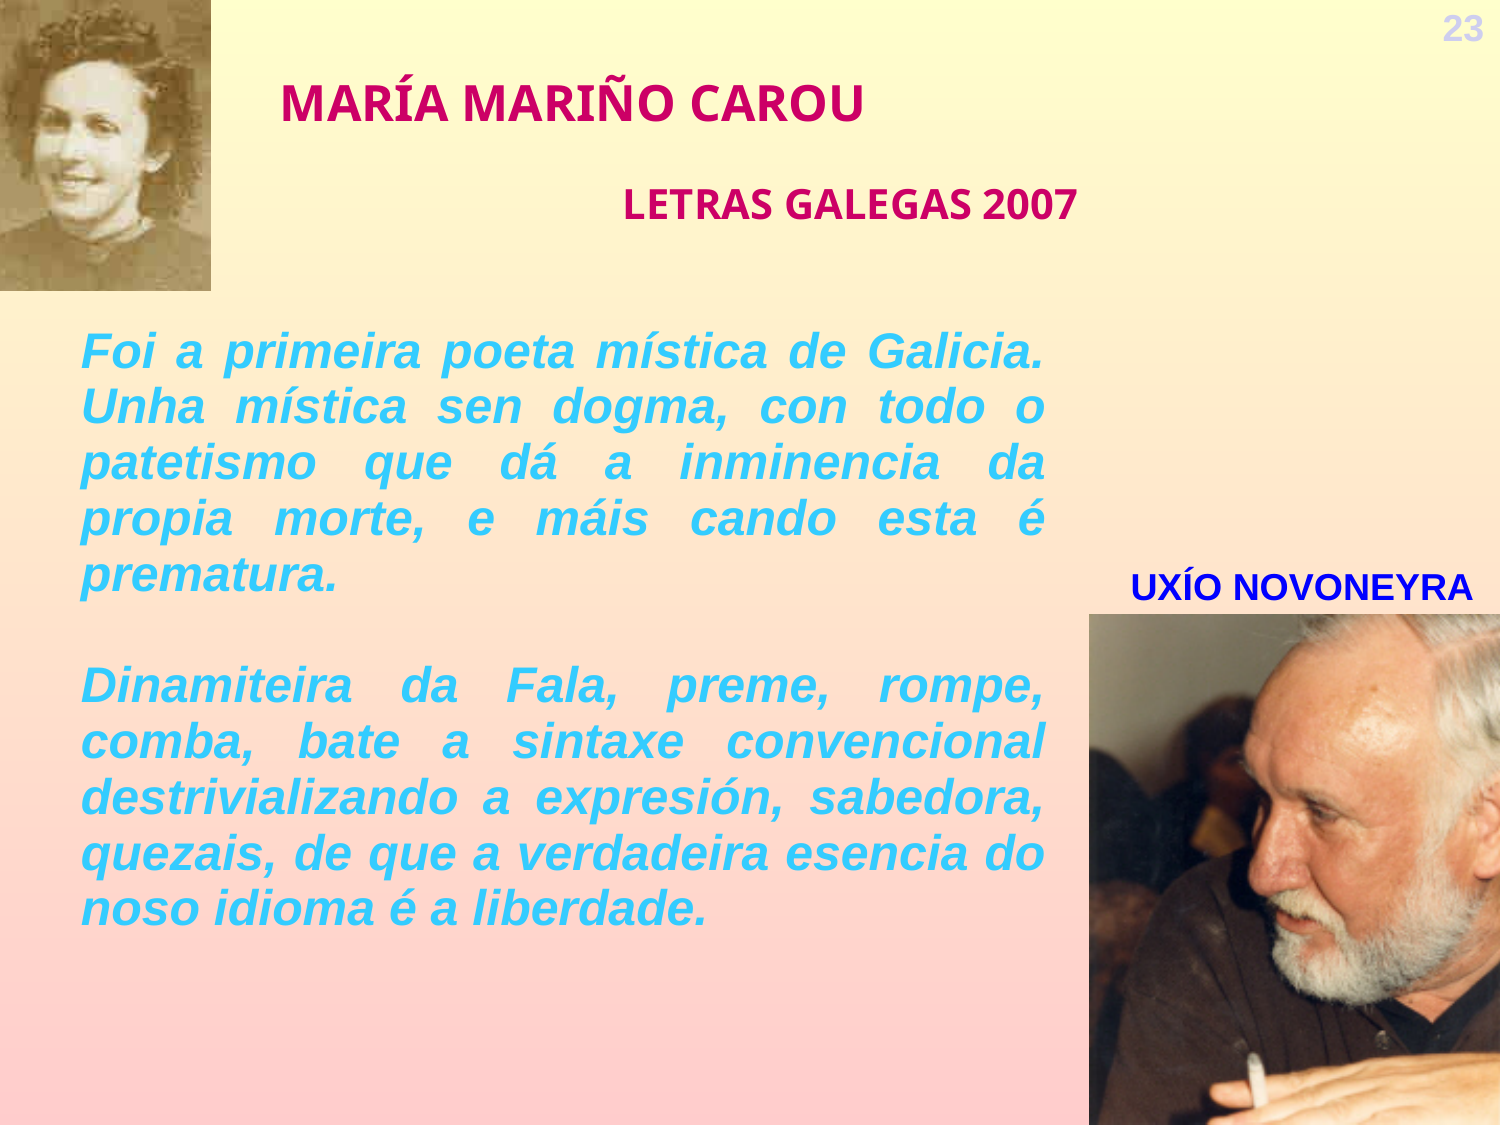

23
MARÍA MARIÑO CAROU
LETRAS GALEGAS 2007
Foi a primeira poeta mística de Galicia. Unha mística sen dogma, con todo o patetismo que dá a inminencia da propia morte, e máis cando esta é prematura.
Dinamiteira da Fala, preme, rompe, comba, bate a sintaxe convencional destrivializando a expresión, sabedora, quezais, de que a verdadeira esencia do noso idioma é a liberdade.
UXÍO NOVONEYRA